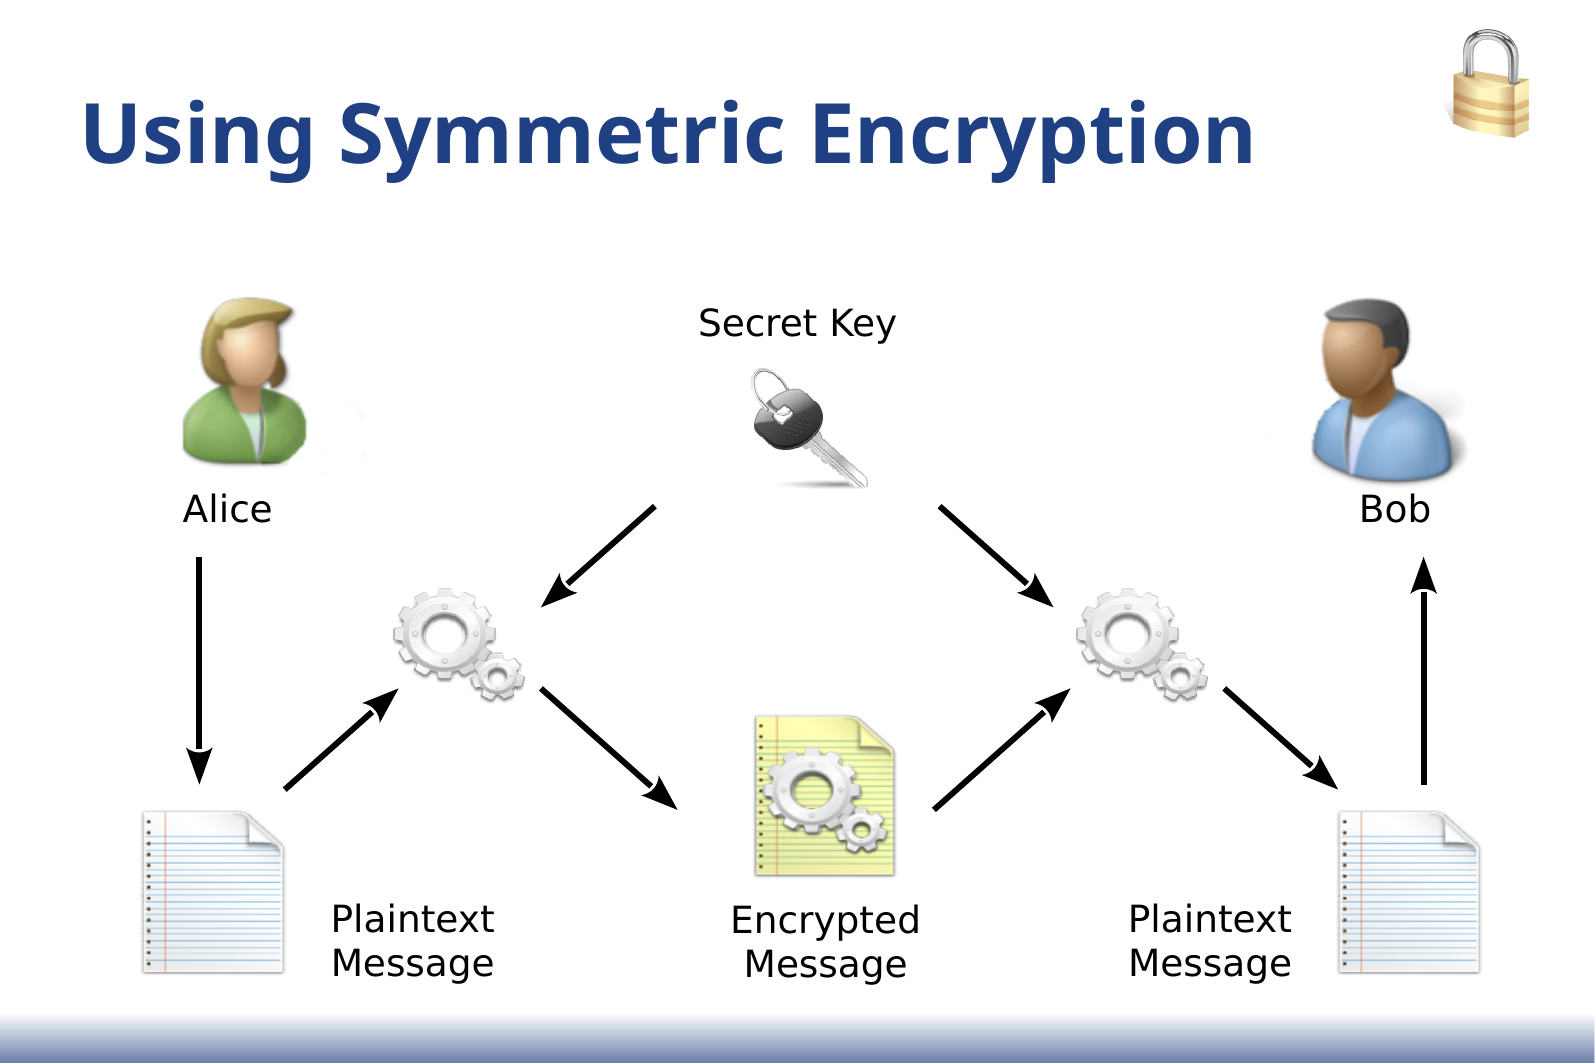

# Using Symmetric Encryption
Alice
Bob
Secret Key
Plaintext
Message
Plaintext
Message
Encrypted
Message